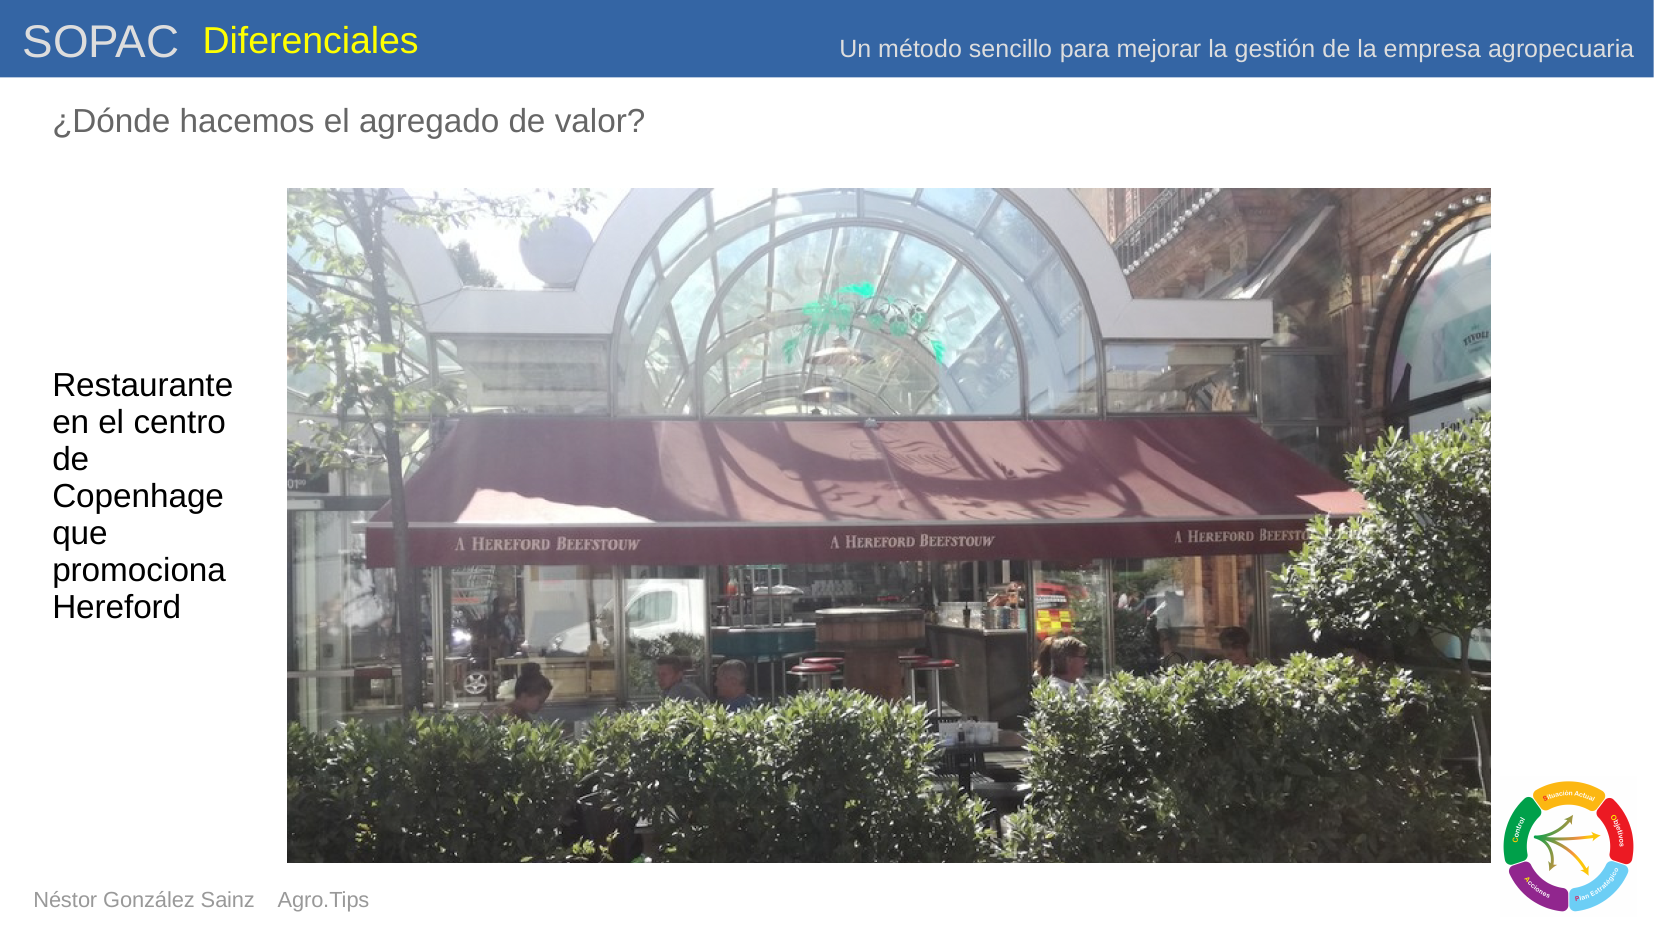

Diferenciales
¿Dónde hacemos el agregado de valor?
Restaurante en el centro de Copenhage que promociona Hereford